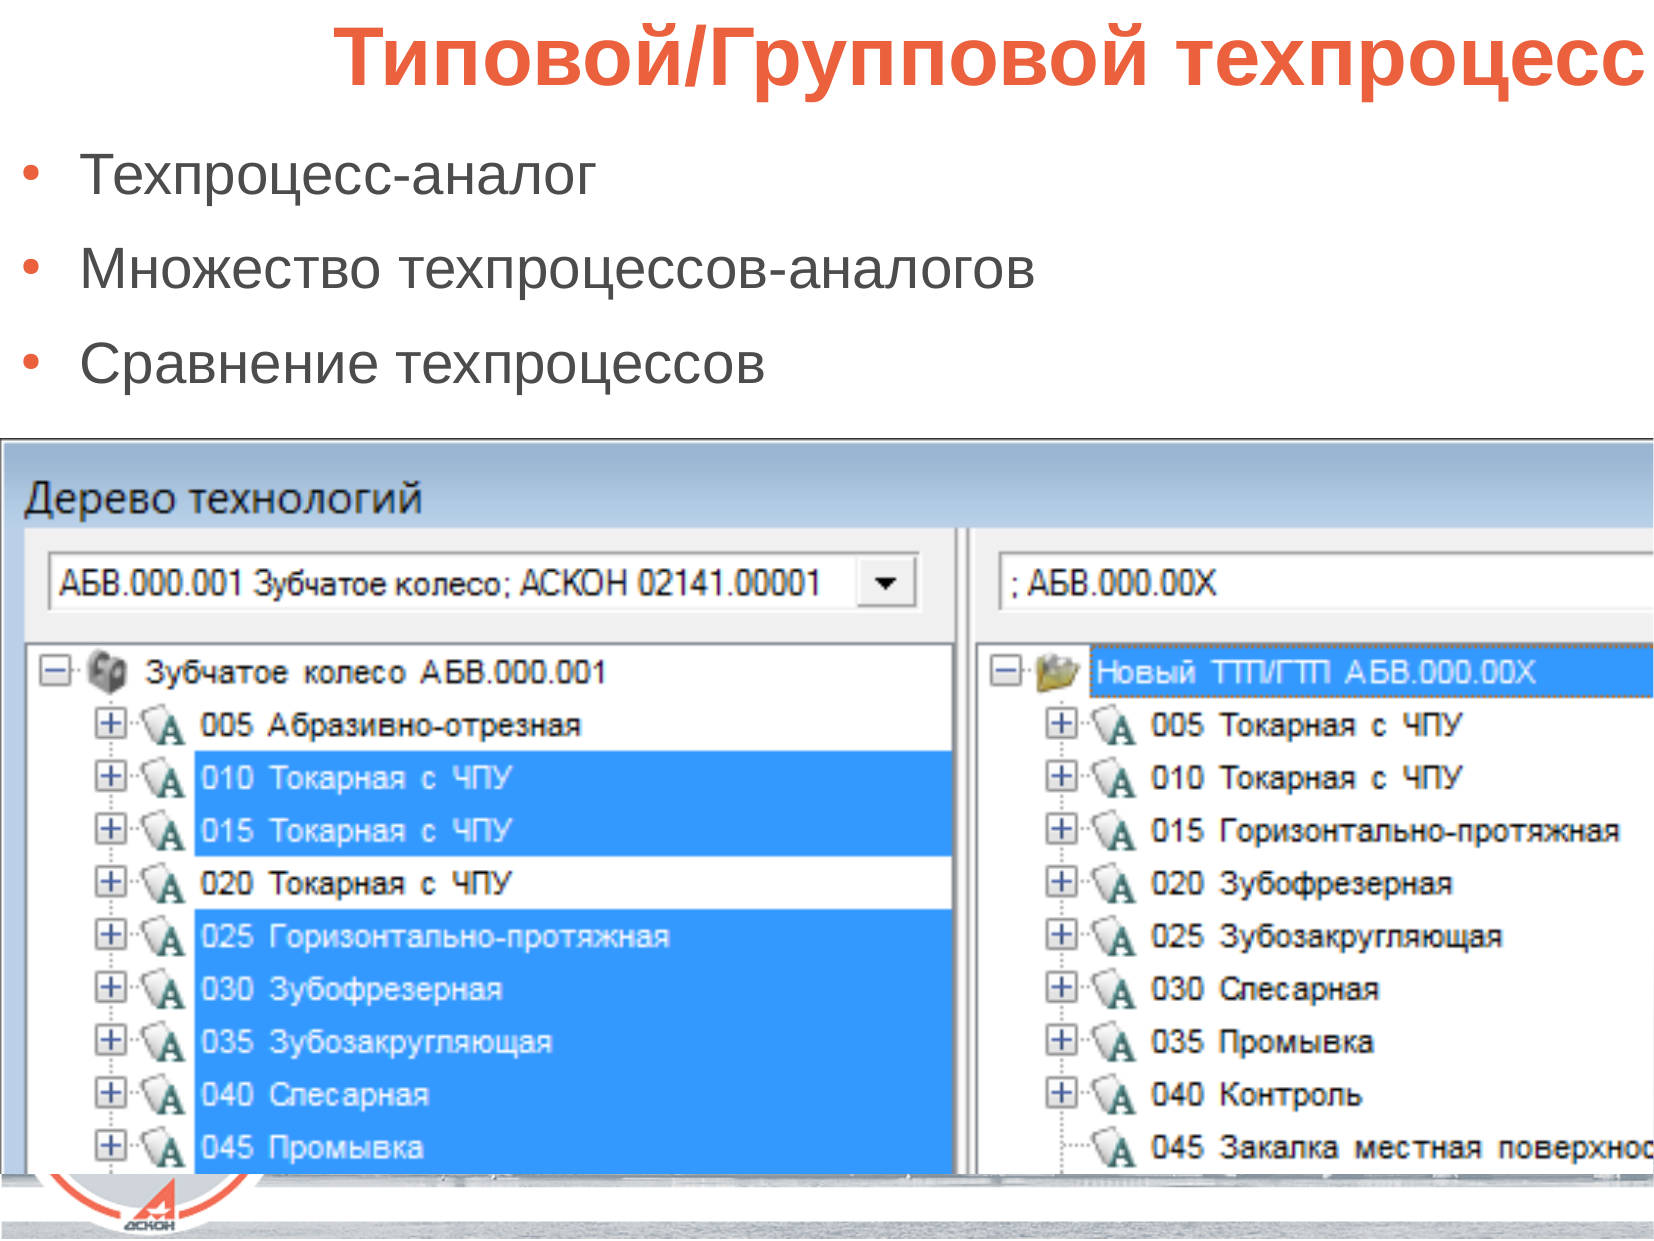

# Типовой/Групповой техпроцесс
Техпроцесс-аналог
Множество техпроцессов-аналогов
Сравнение техпроцессов